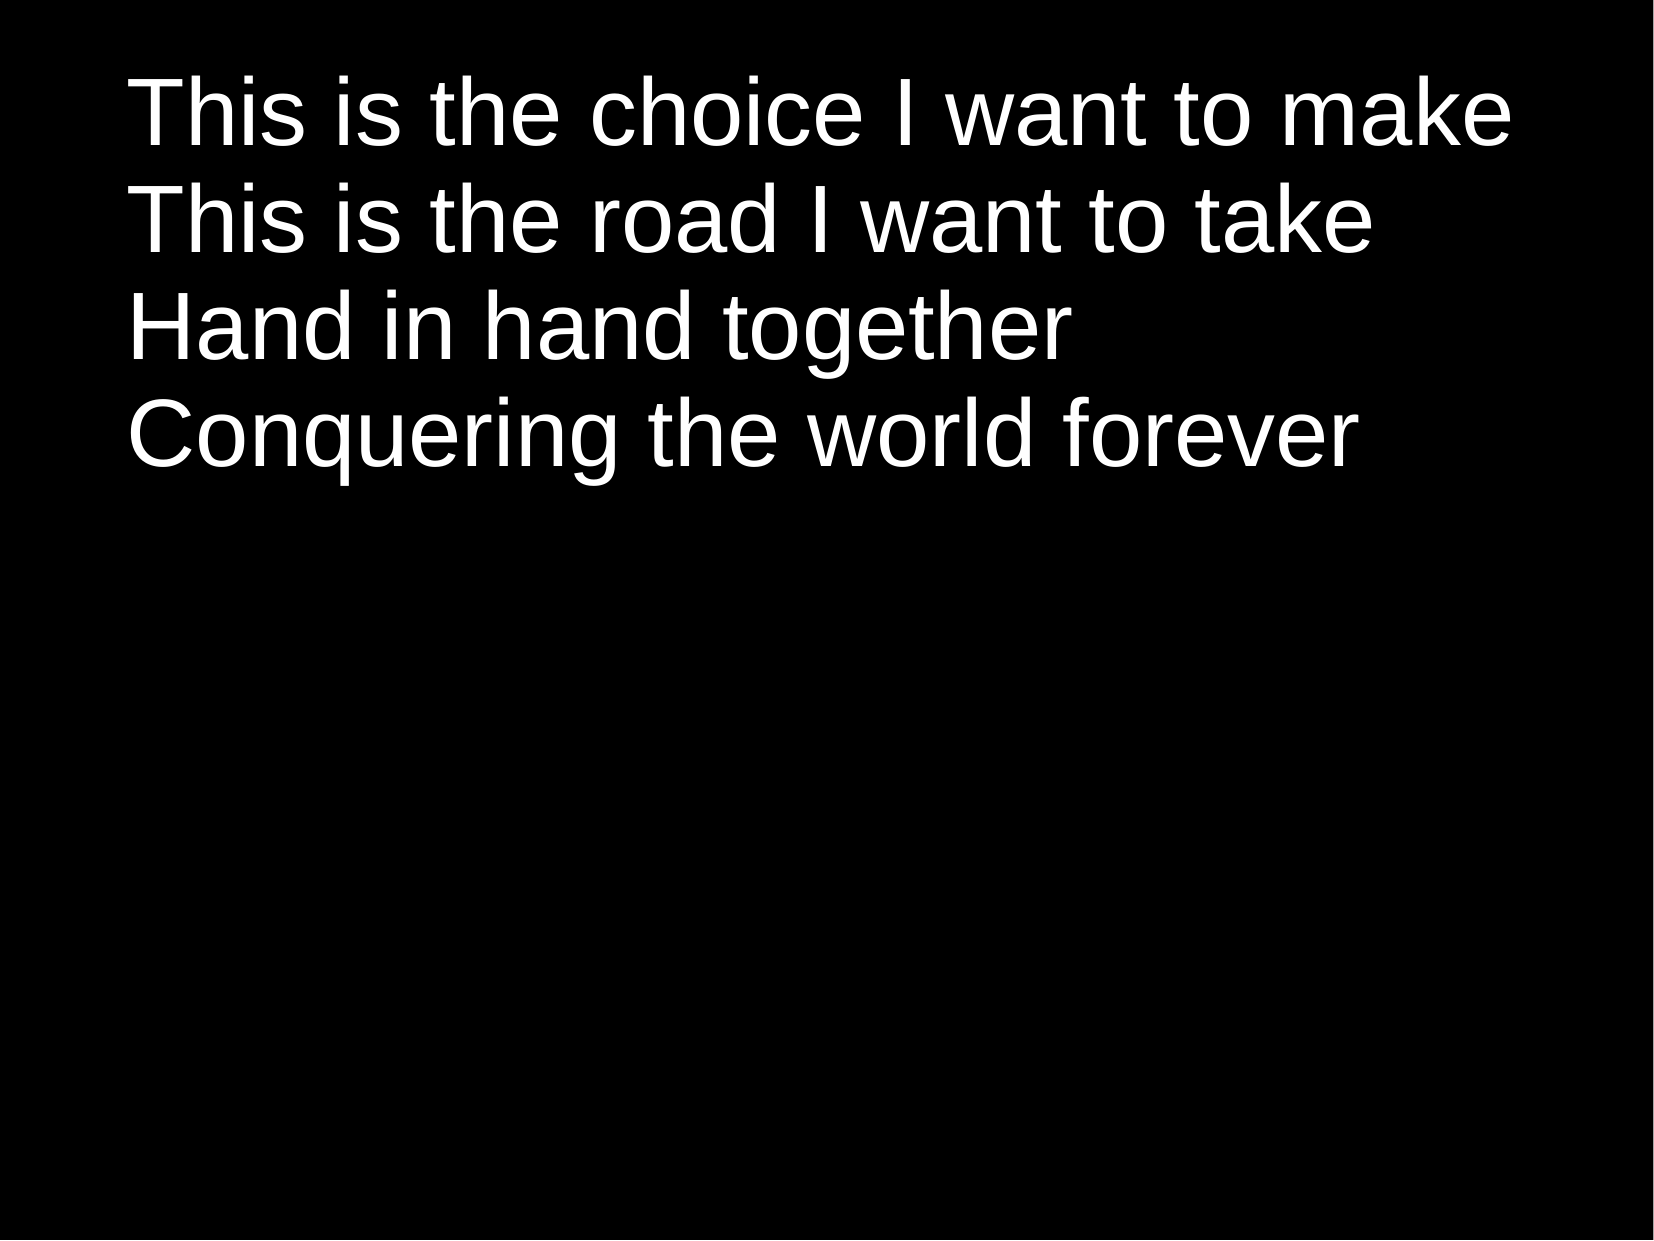

# This is the choice I want to make
This is the road I want to take
Hand in hand together
Conquering the world forever